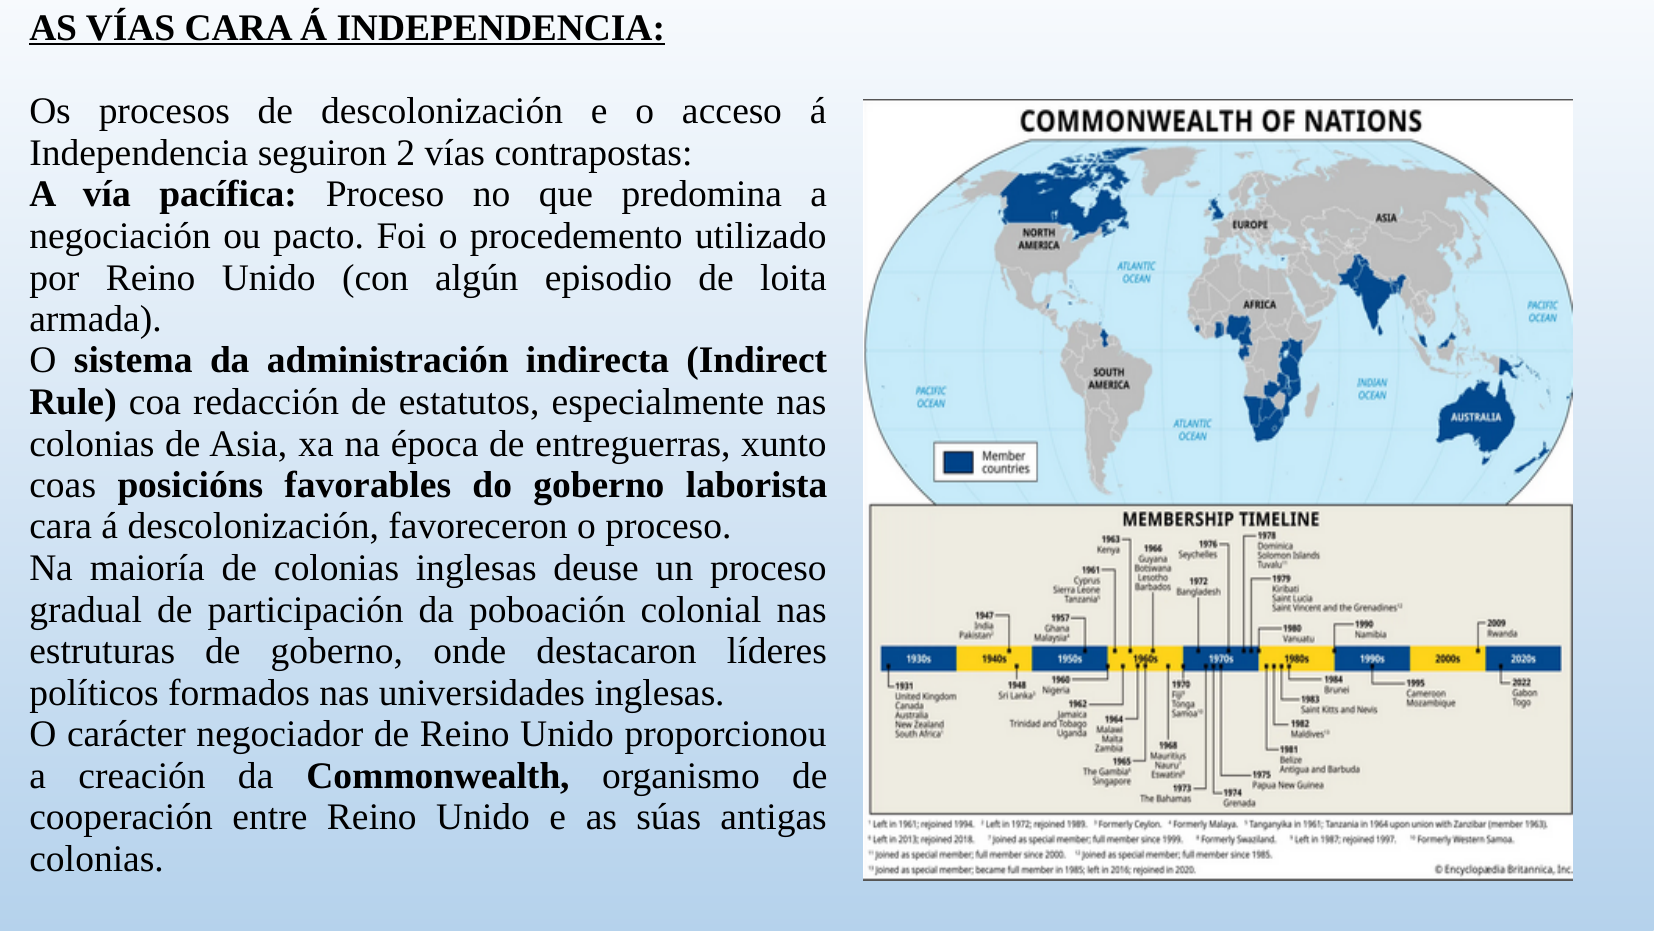

AS VÍAS CARA Á INDEPENDENCIA:
Os procesos de descolonización e o acceso á Independencia seguiron 2 vías contrapostas:
A vía pacífica: Proceso no que predomina a negociación ou pacto. Foi o procedemento utilizado por Reino Unido (con algún episodio de loita armada).
O sistema da administración indirecta (Indirect Rule) coa redacción de estatutos, especialmente nas colonias de Asia, xa na época de entreguerras, xunto coas posicións favorables do goberno laborista cara á descolonización, favoreceron o proceso.
Na maioría de colonias inglesas deuse un proceso gradual de participación da poboación colonial nas estruturas de goberno, onde destacaron líderes políticos formados nas universidades inglesas.
O carácter negociador de Reino Unido proporcionou a creación da Commonwealth, organismo de cooperación entre Reino Unido e as súas antigas colonias.